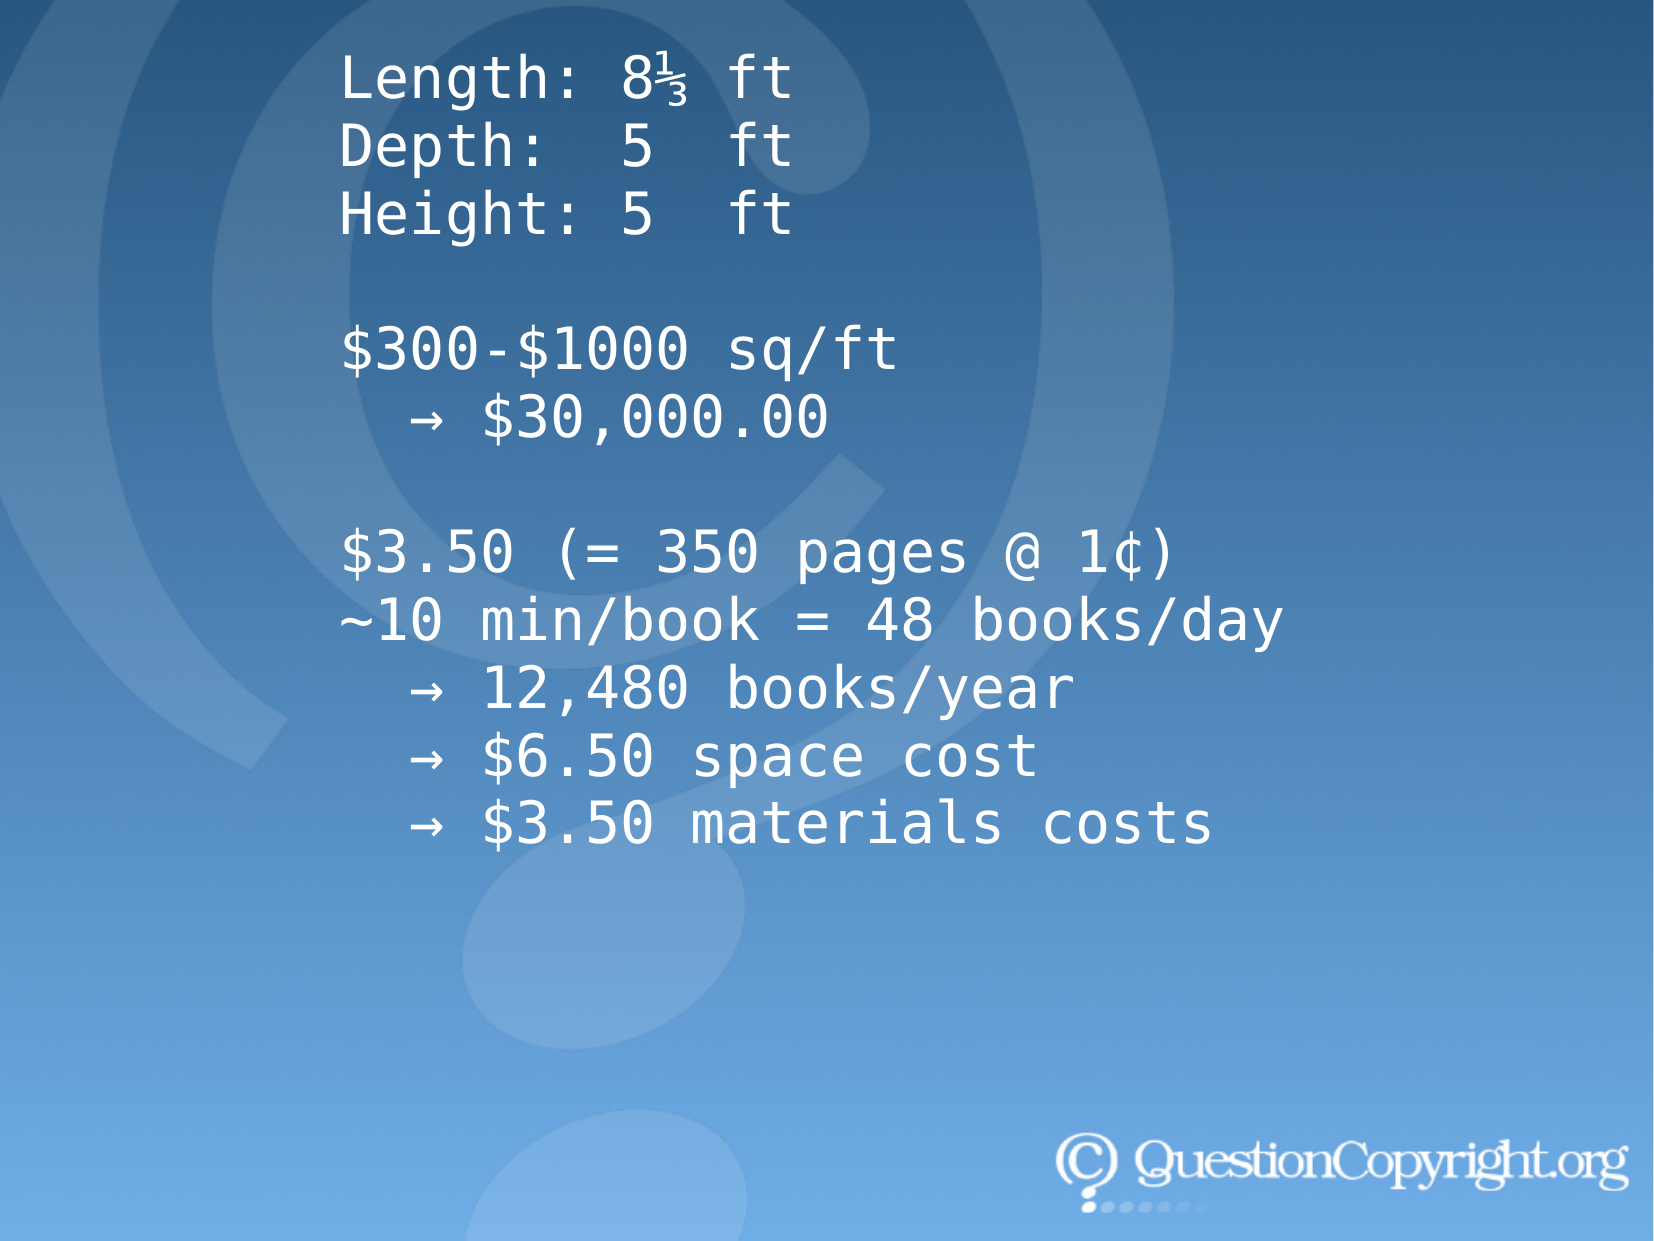

Length: 8⅓ ft
Depth: 5 ft
Height: 5 ft
$300-$1000 sq/ft
 → $30,000.00
$3.50 (= 350 pages @ 1¢)
~10 min/book = 48 books/day
 → 12,480 books/year
 → $6.50 space cost
 → $3.50 materials costs